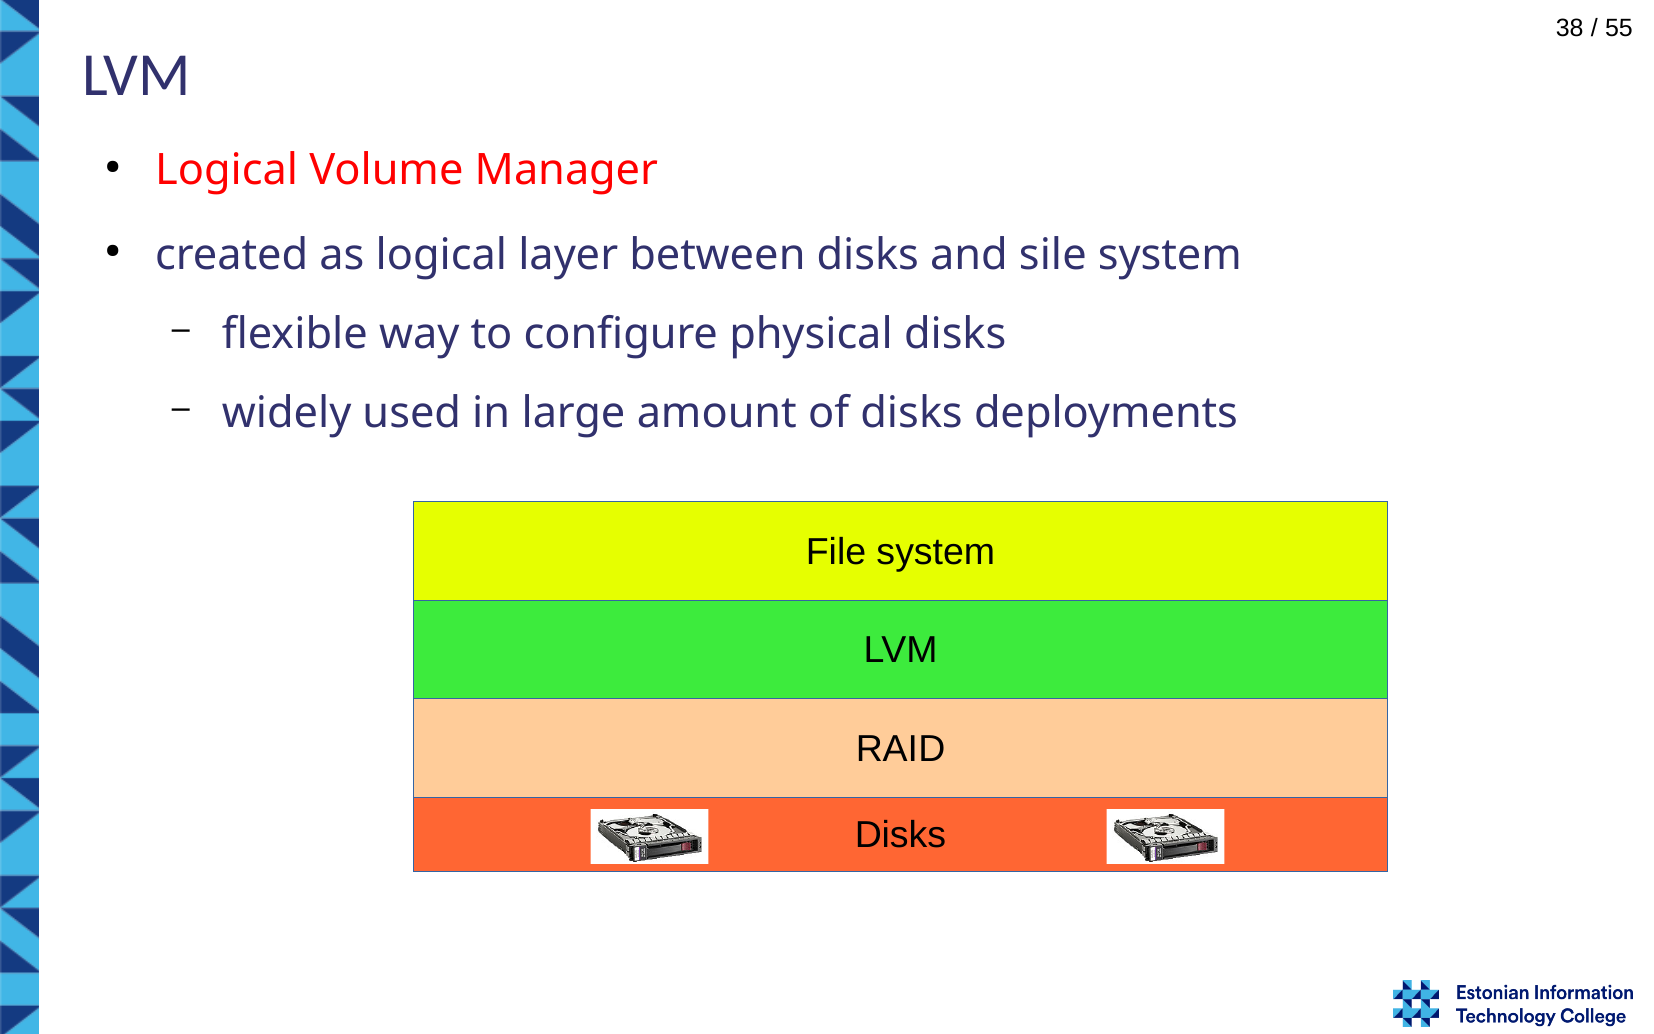

# LVM
Logical Volume Manager
created as logical layer between disks and sile system
flexible way to configure physical disks
widely used in large amount of disks deployments
File system
LVM
RAID
Disks